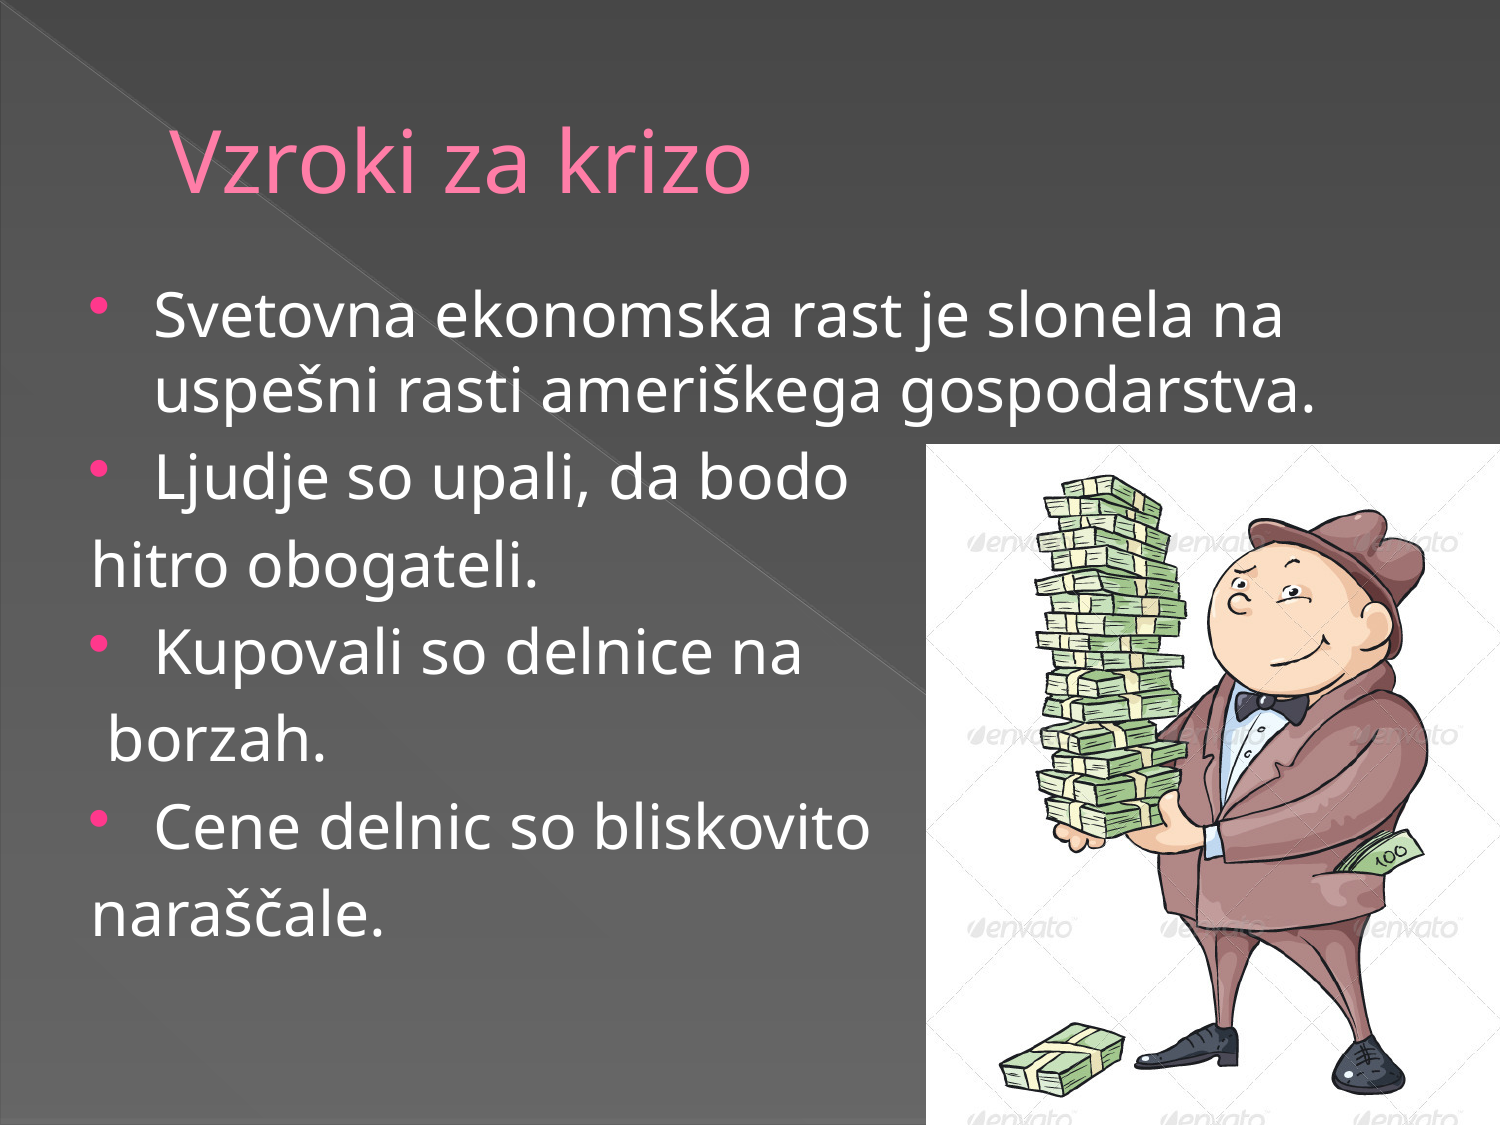

# Vzroki za krizo
Svetovna ekonomska rast je slonela na uspešni rasti ameriškega gospodarstva.
Ljudje so upali, da bodo
hitro obogateli.
Kupovali so delnice na
 borzah.
Cene delnic so bliskovito
naraščale.